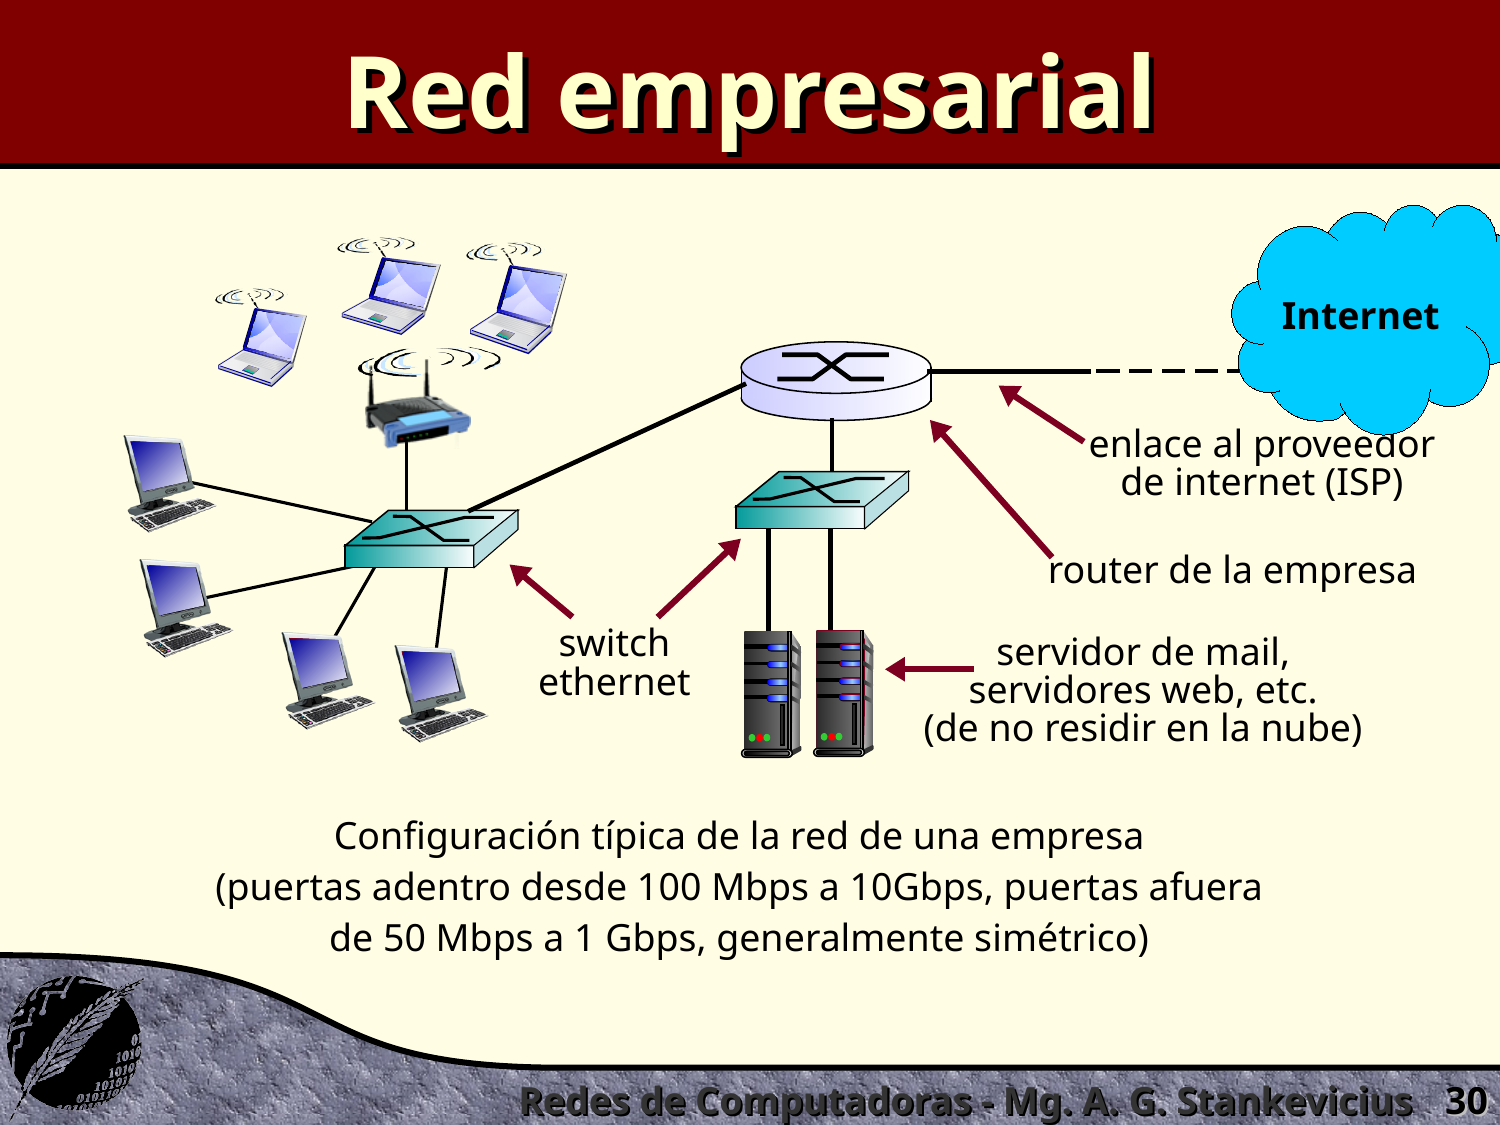

# Red empresarial
Internet
enlace al proveedor
de internet (ISP)
router de la empresa
switch
ethernet
servidor de mail,
servidores web, etc.
(de no residir en la nube)
Configuración típica de la red de una empresa
(puertas adentro desde 100 Mbps a 10Gbps, puertas afuera
de 50 Mbps a 1 Gbps, generalmente simétrico)
30